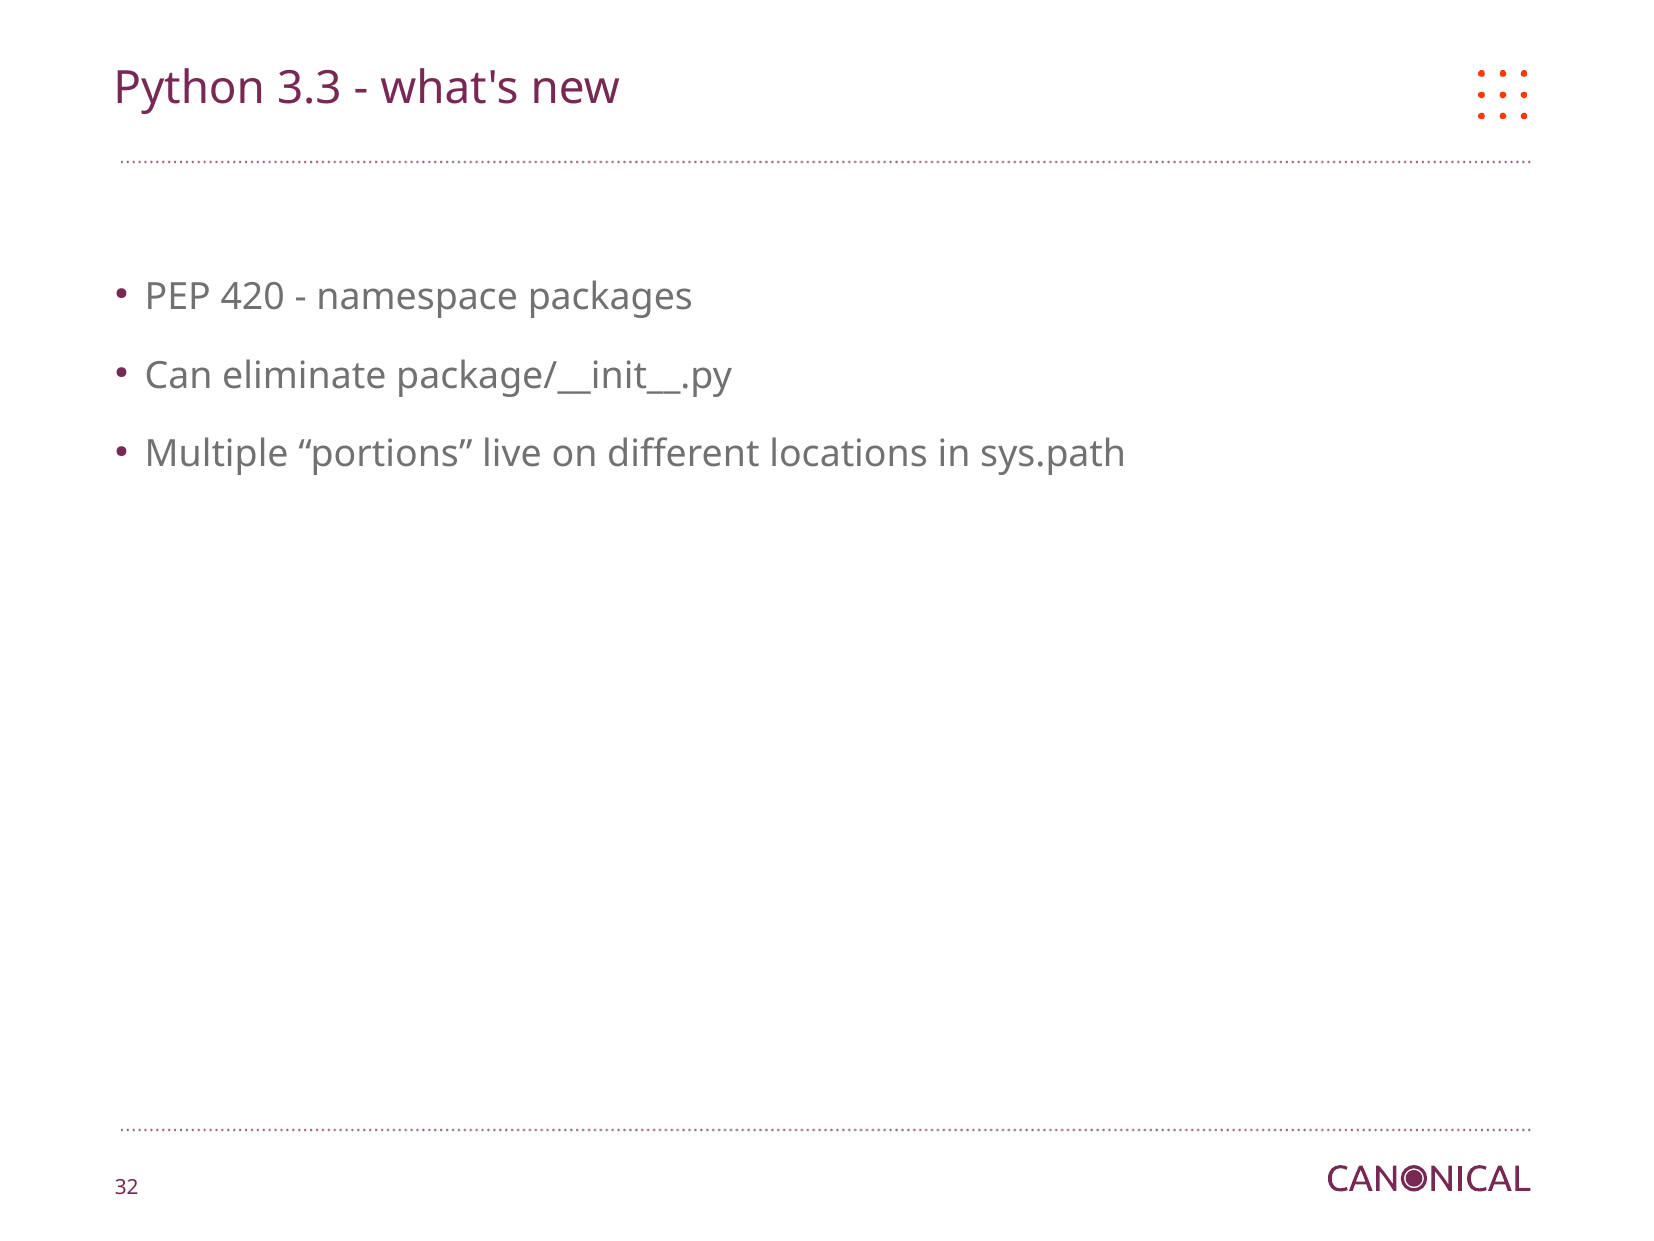

# Python 3.3 - what's new
PEP 420 - namespace packages
Can eliminate package/__init__.py
Multiple “portions” live on different locations in sys.path